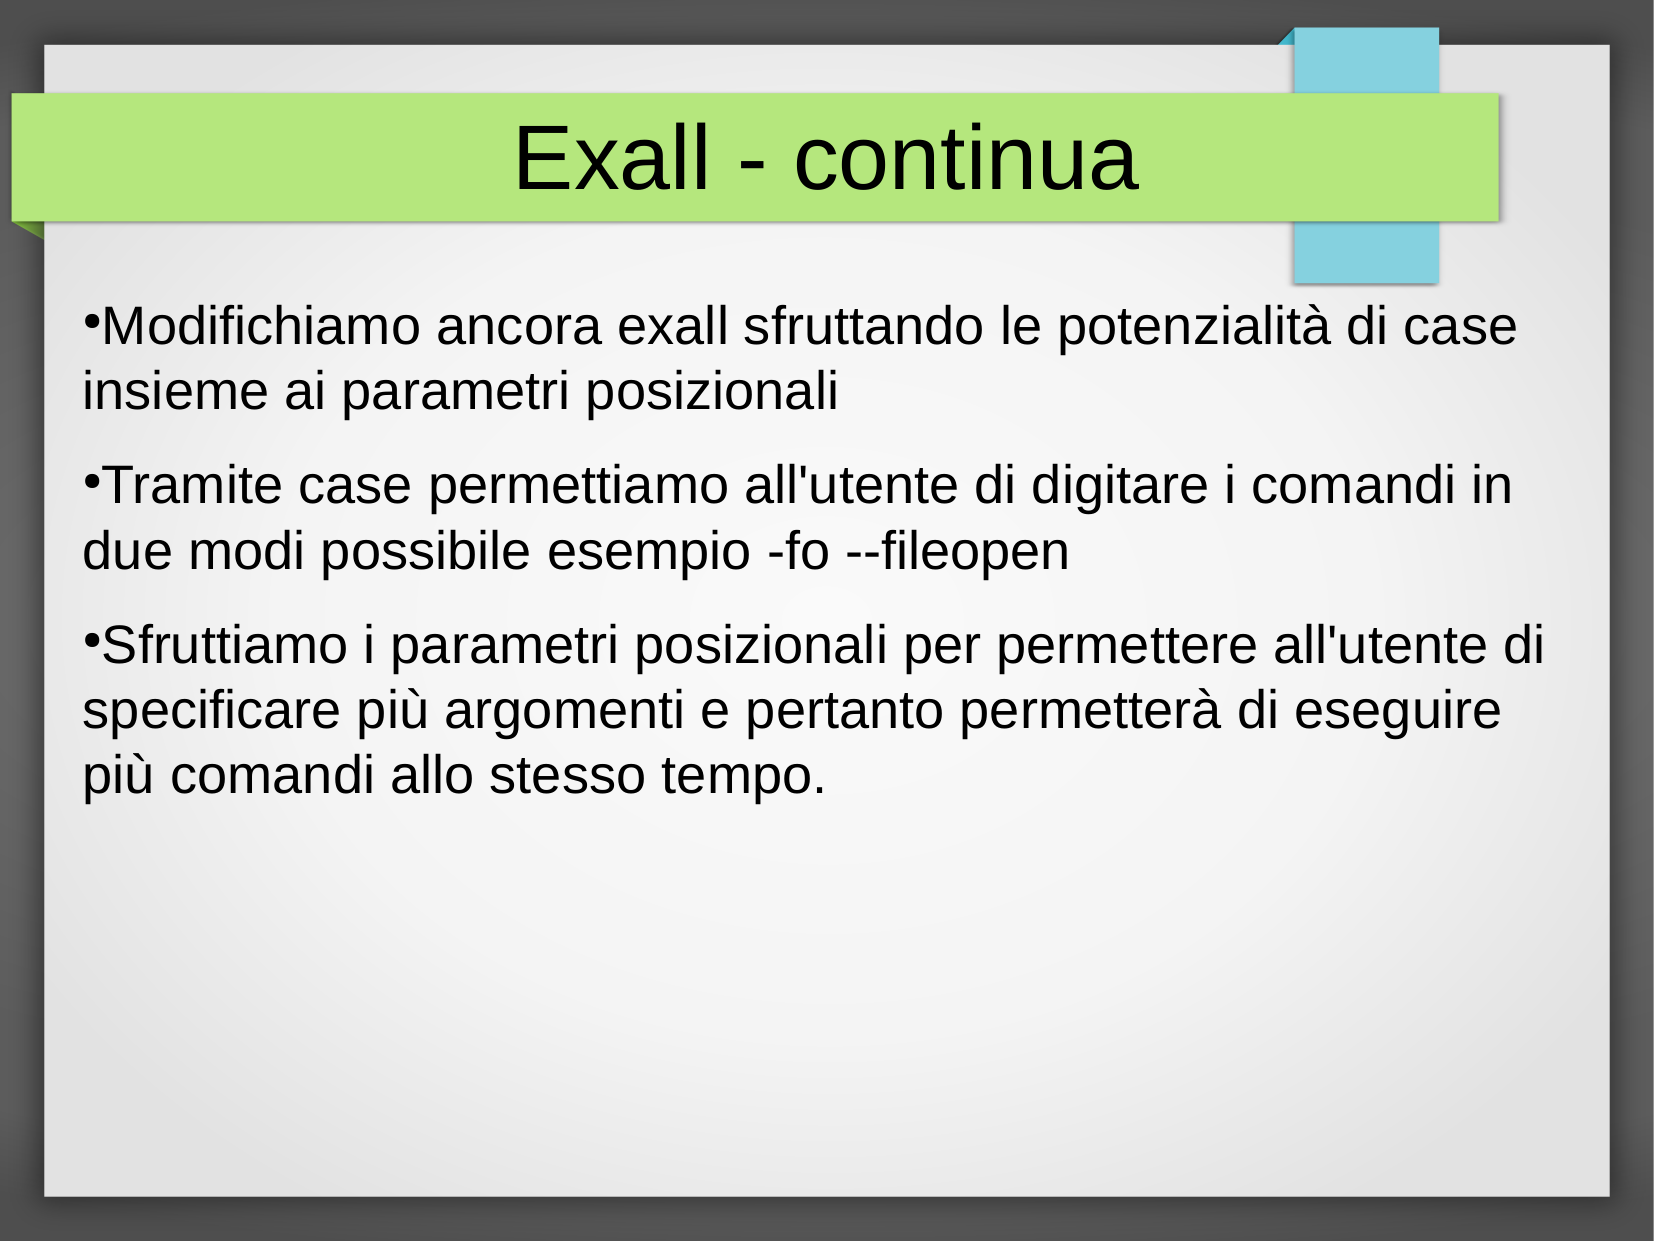

# Exall - continua
Modifichiamo ancora exall sfruttando le potenzialità di case insieme ai parametri posizionali
Tramite case permettiamo all'utente di digitare i comandi in due modi possibile esempio -fo --fileopen
Sfruttiamo i parametri posizionali per permettere all'utente di specificare più argomenti e pertanto permetterà di eseguire più comandi allo stesso tempo.